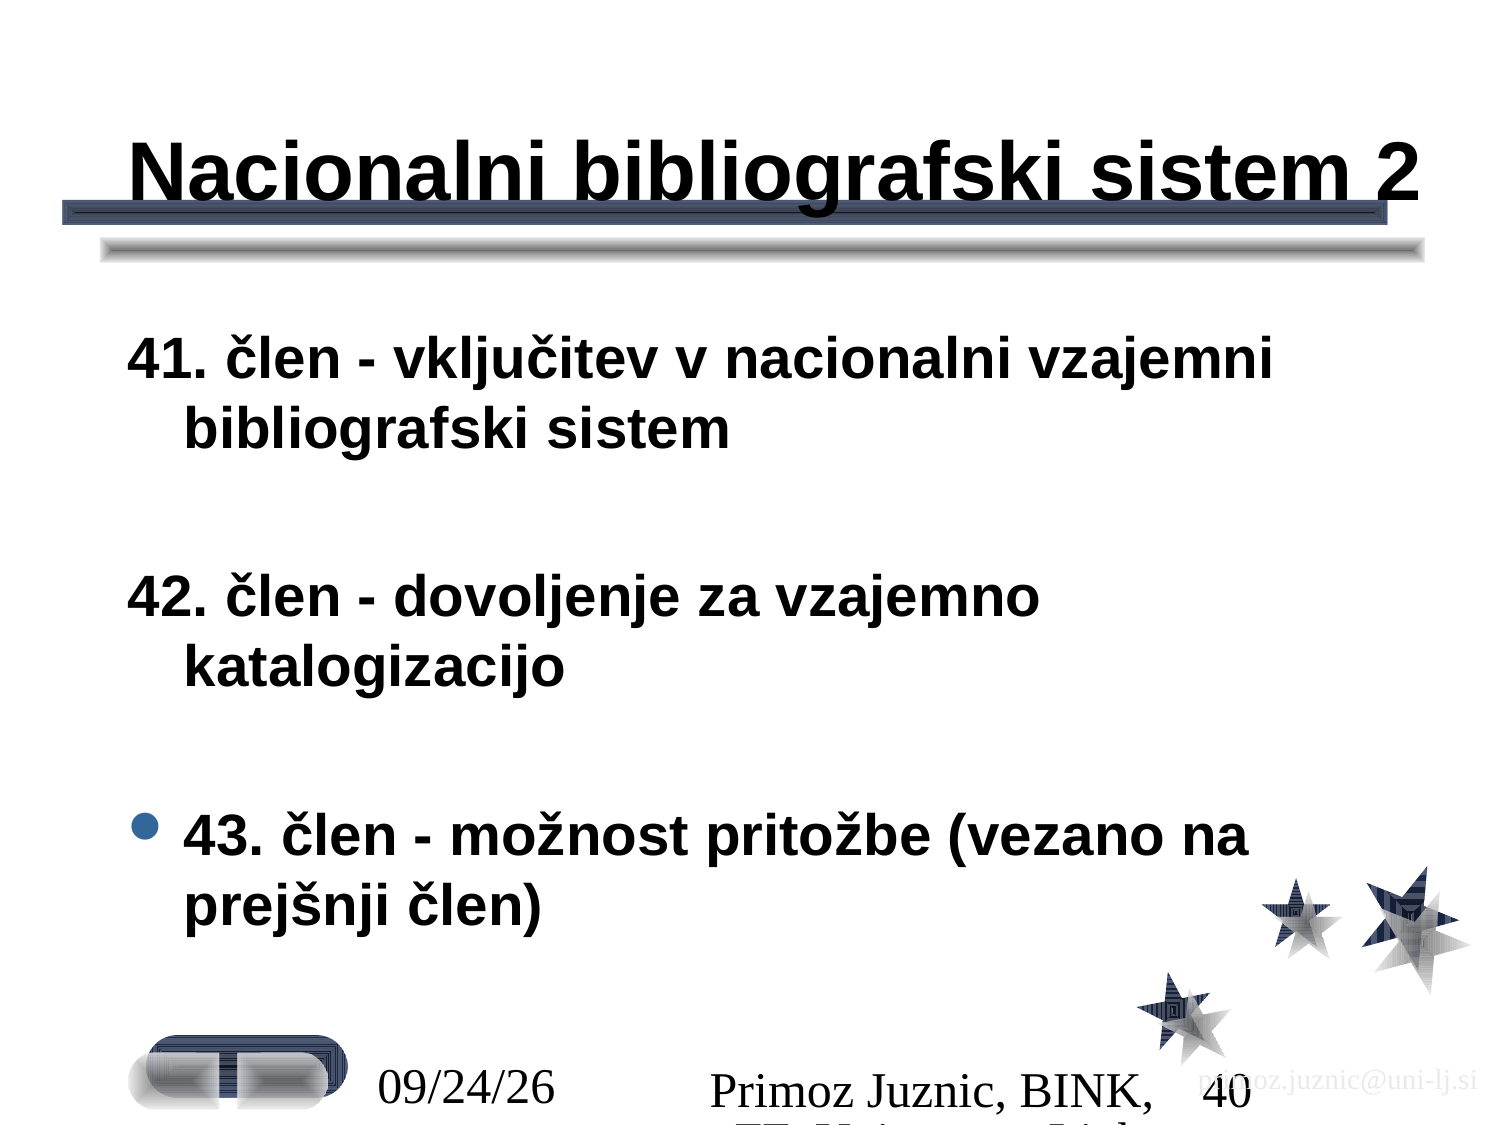

# Nacionalni bibliografski sistem 2
41. člen - vključitev v nacionalni vzajemni bibliografski sistem
42. člen - dovoljenje za vzajemno katalogizacijo
43. člen - možnost pritožbe (vezano na prejšnji člen)
Primoz Juznic, BINK, FF, Univerza v Ljubljani
40